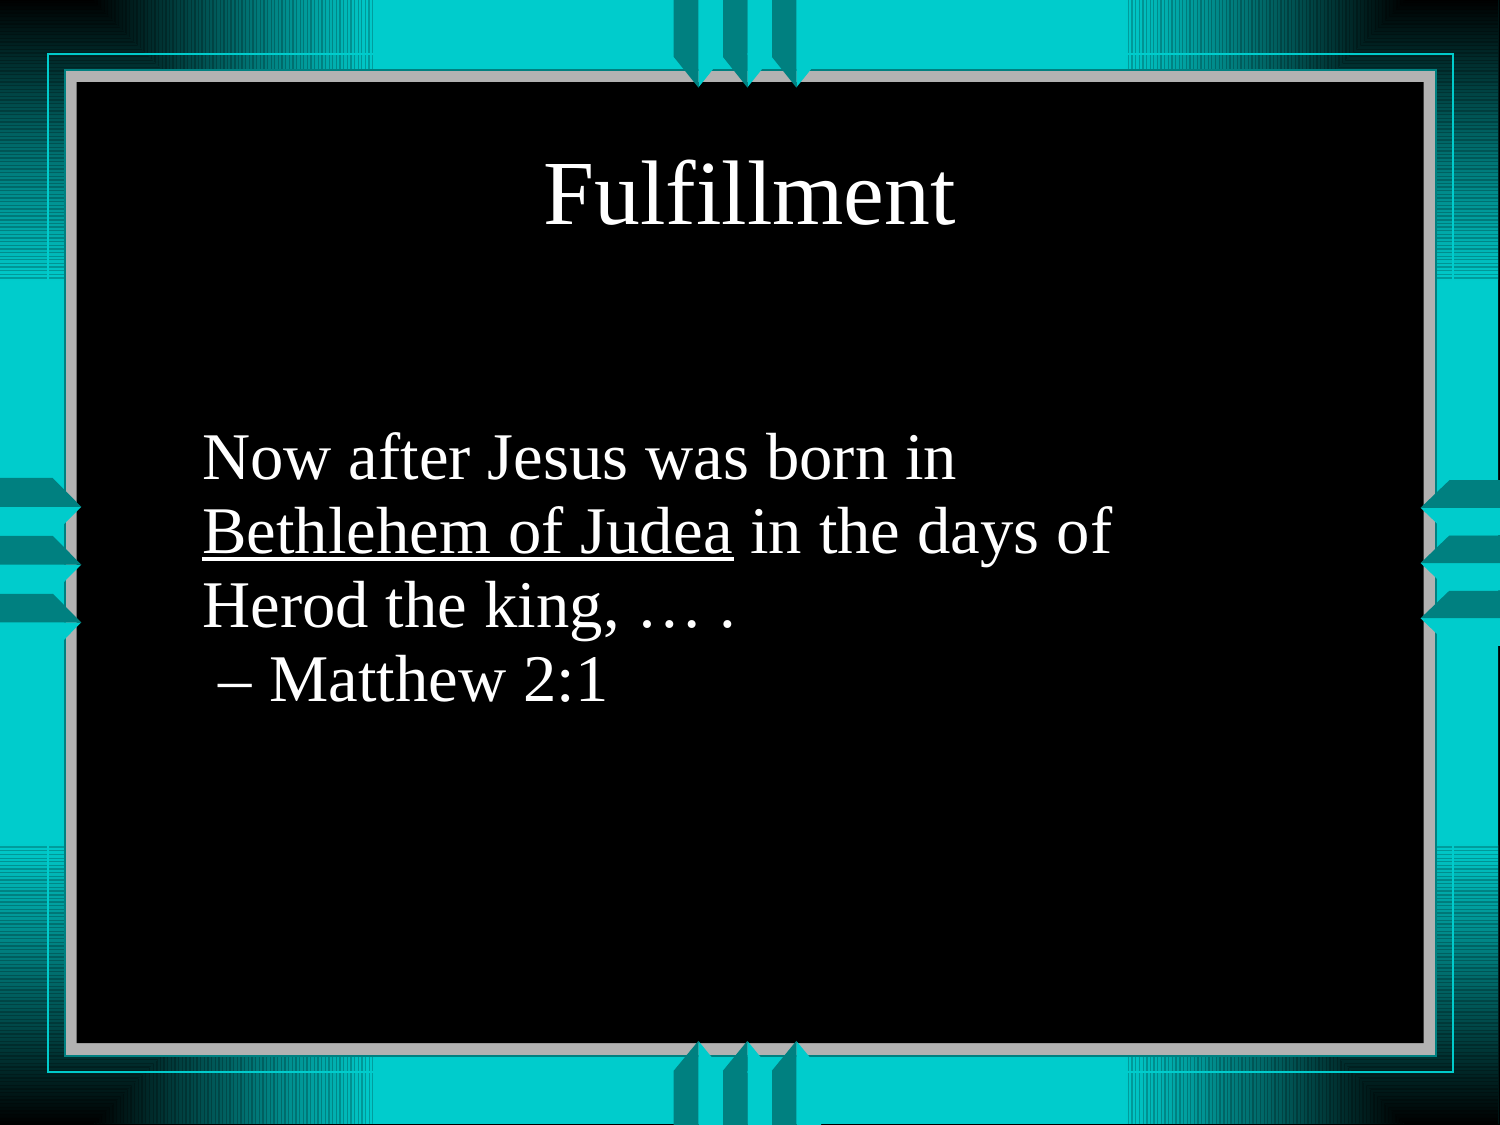

# Fulfillment
Now after Jesus was born in Bethlehem of Judea in the days of Herod the king, … .
 – Matthew 2:1